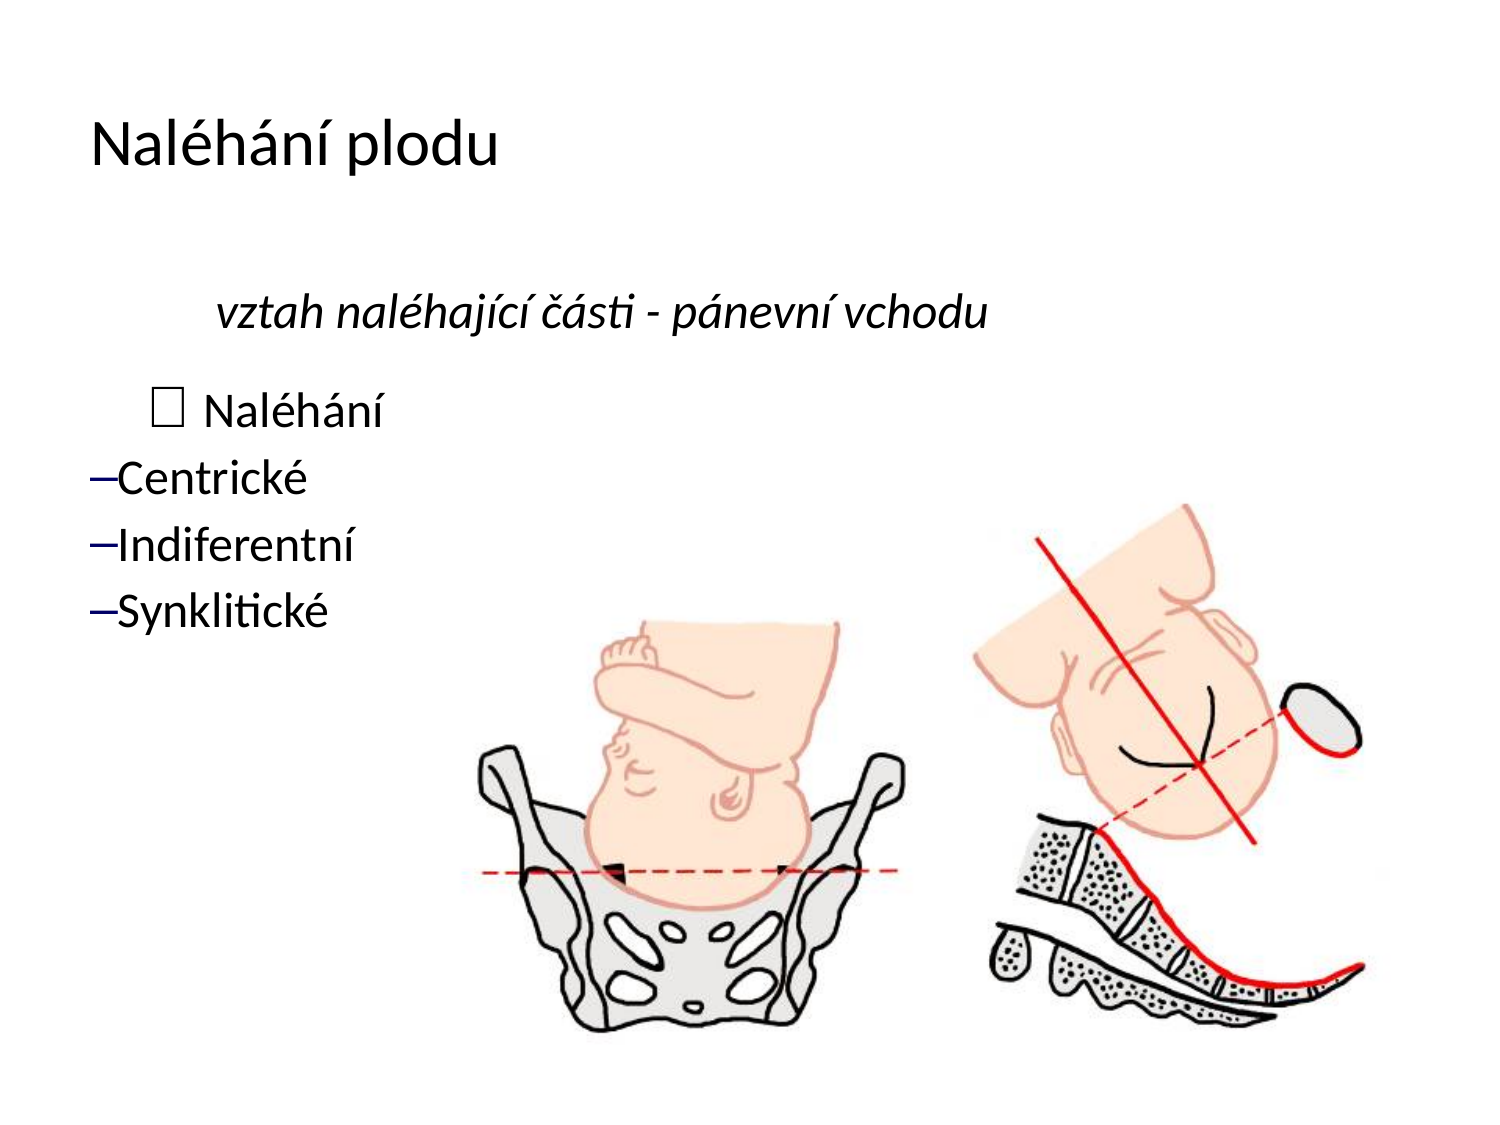

# Naléhání plodu
 vztah naléhající části - pánevní vchodu
 Naléhání
Centrické
Indiferentní
Synklitické